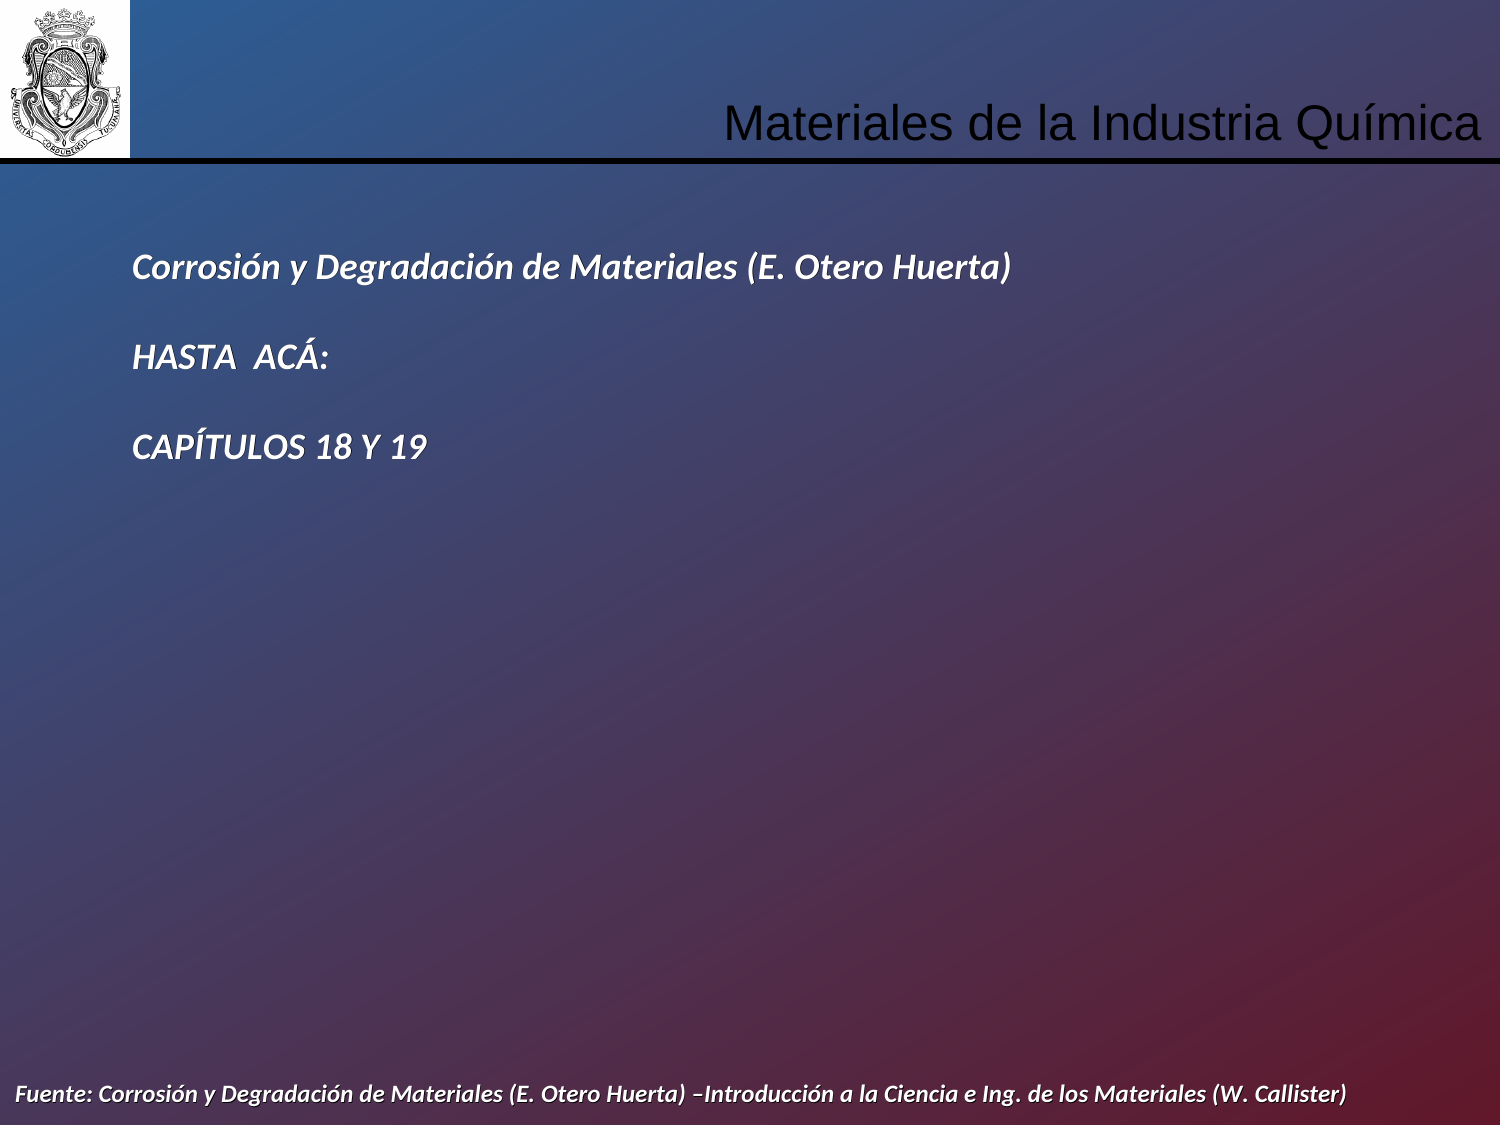

Materiales de la Industria Química
Corrosión y Degradación de Materiales (E. Otero Huerta)
HASTA ACÁ:
CAPÍTULOS 18 Y 19
Fuente: Corrosión y Degradación de Materiales (E. Otero Huerta) –Introducción a la Ciencia e Ing. de los Materiales (W. Callister)